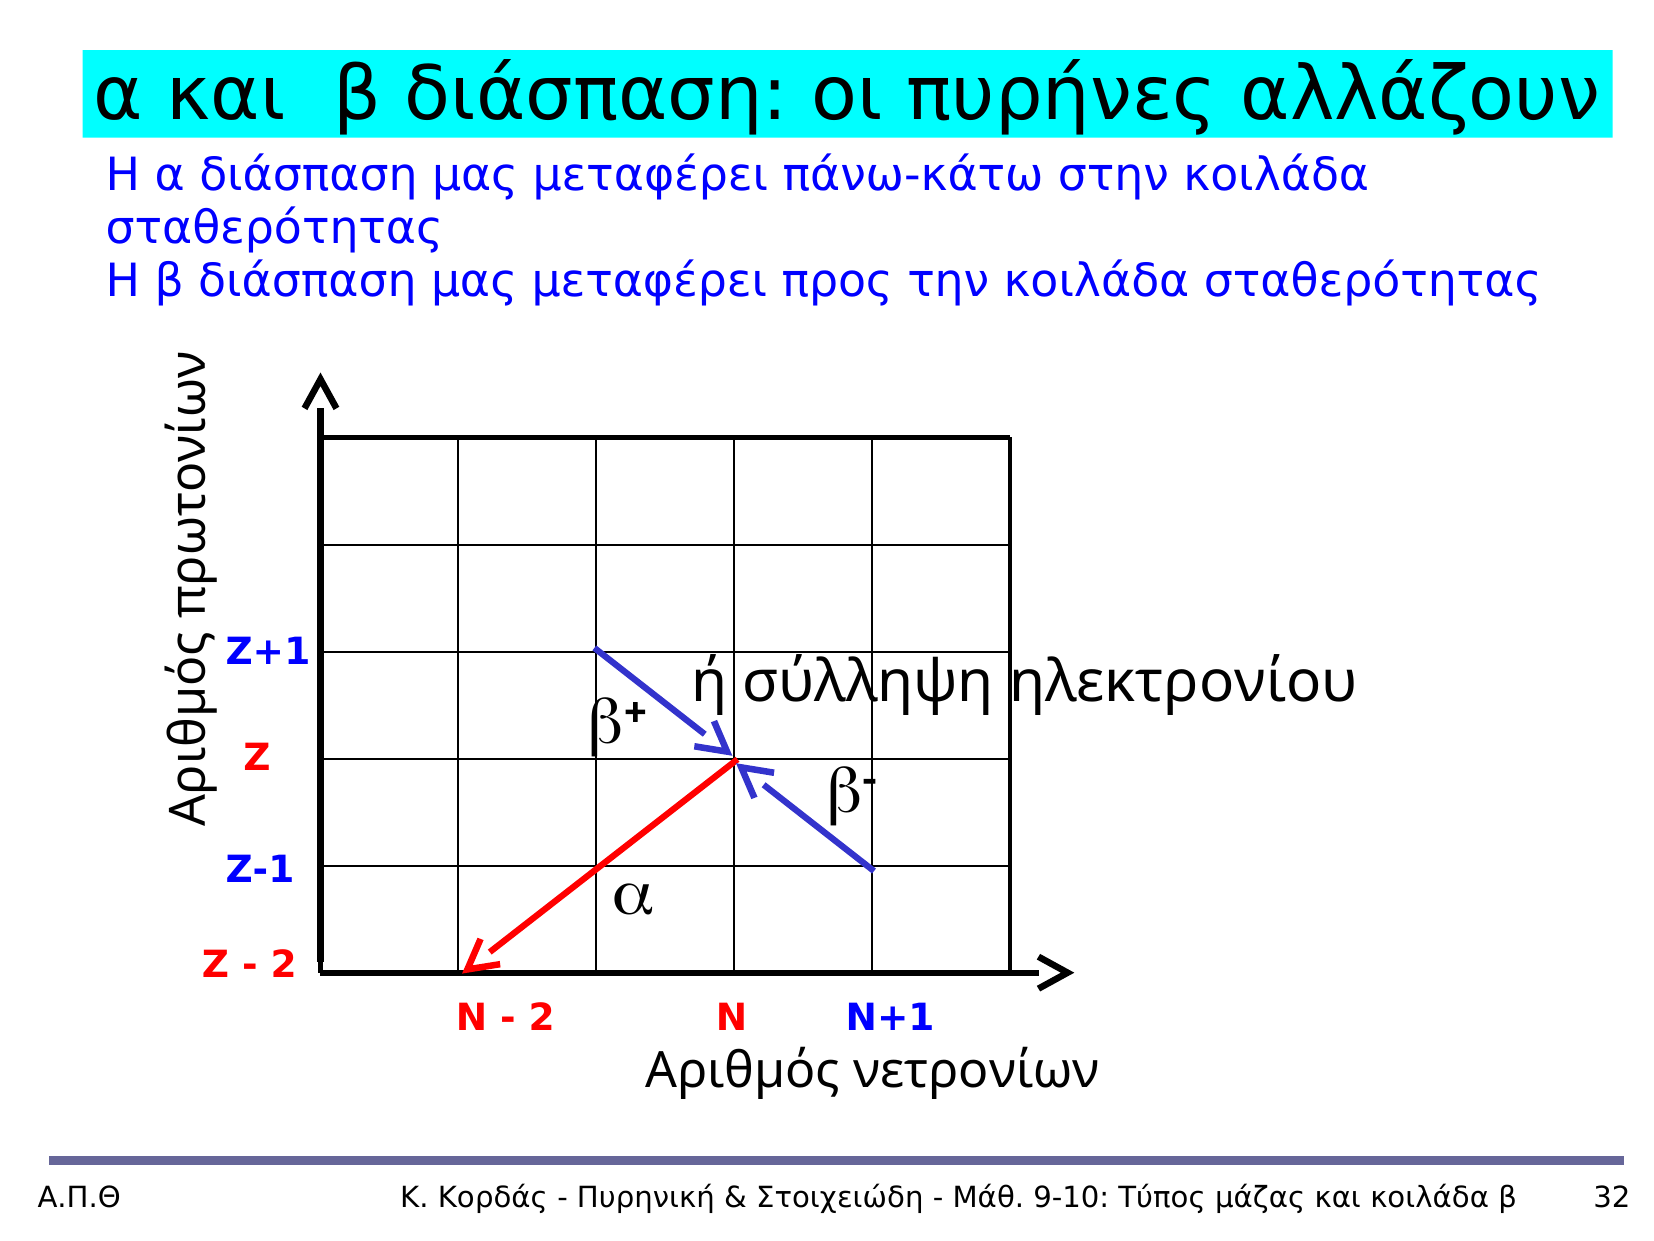

# α και β διάσπαση: οι πυρήνες αλλάζουν
Η α διάσπαση μας μεταφέρει πάνω-κάτω στην κοιλάδα σταθερότητας
Η β διάσπαση μας μεταφέρει προς την κοιλάδα σταθερότητας
Αριθμός πρωτονίων
Z+1
ή σύλληψη ηλεκτρονίου

Ζ


Z-1
Ζ - 2
Ν - 2
Ν
Ν+1
Αριθμός νετρονίων
Α.Π.Θ
Κ. Κορδάς - Πυρηνική & Στοιχειώδη - Μάθ. 9-10: Τύπος μάζας και κοιλάδα β
32